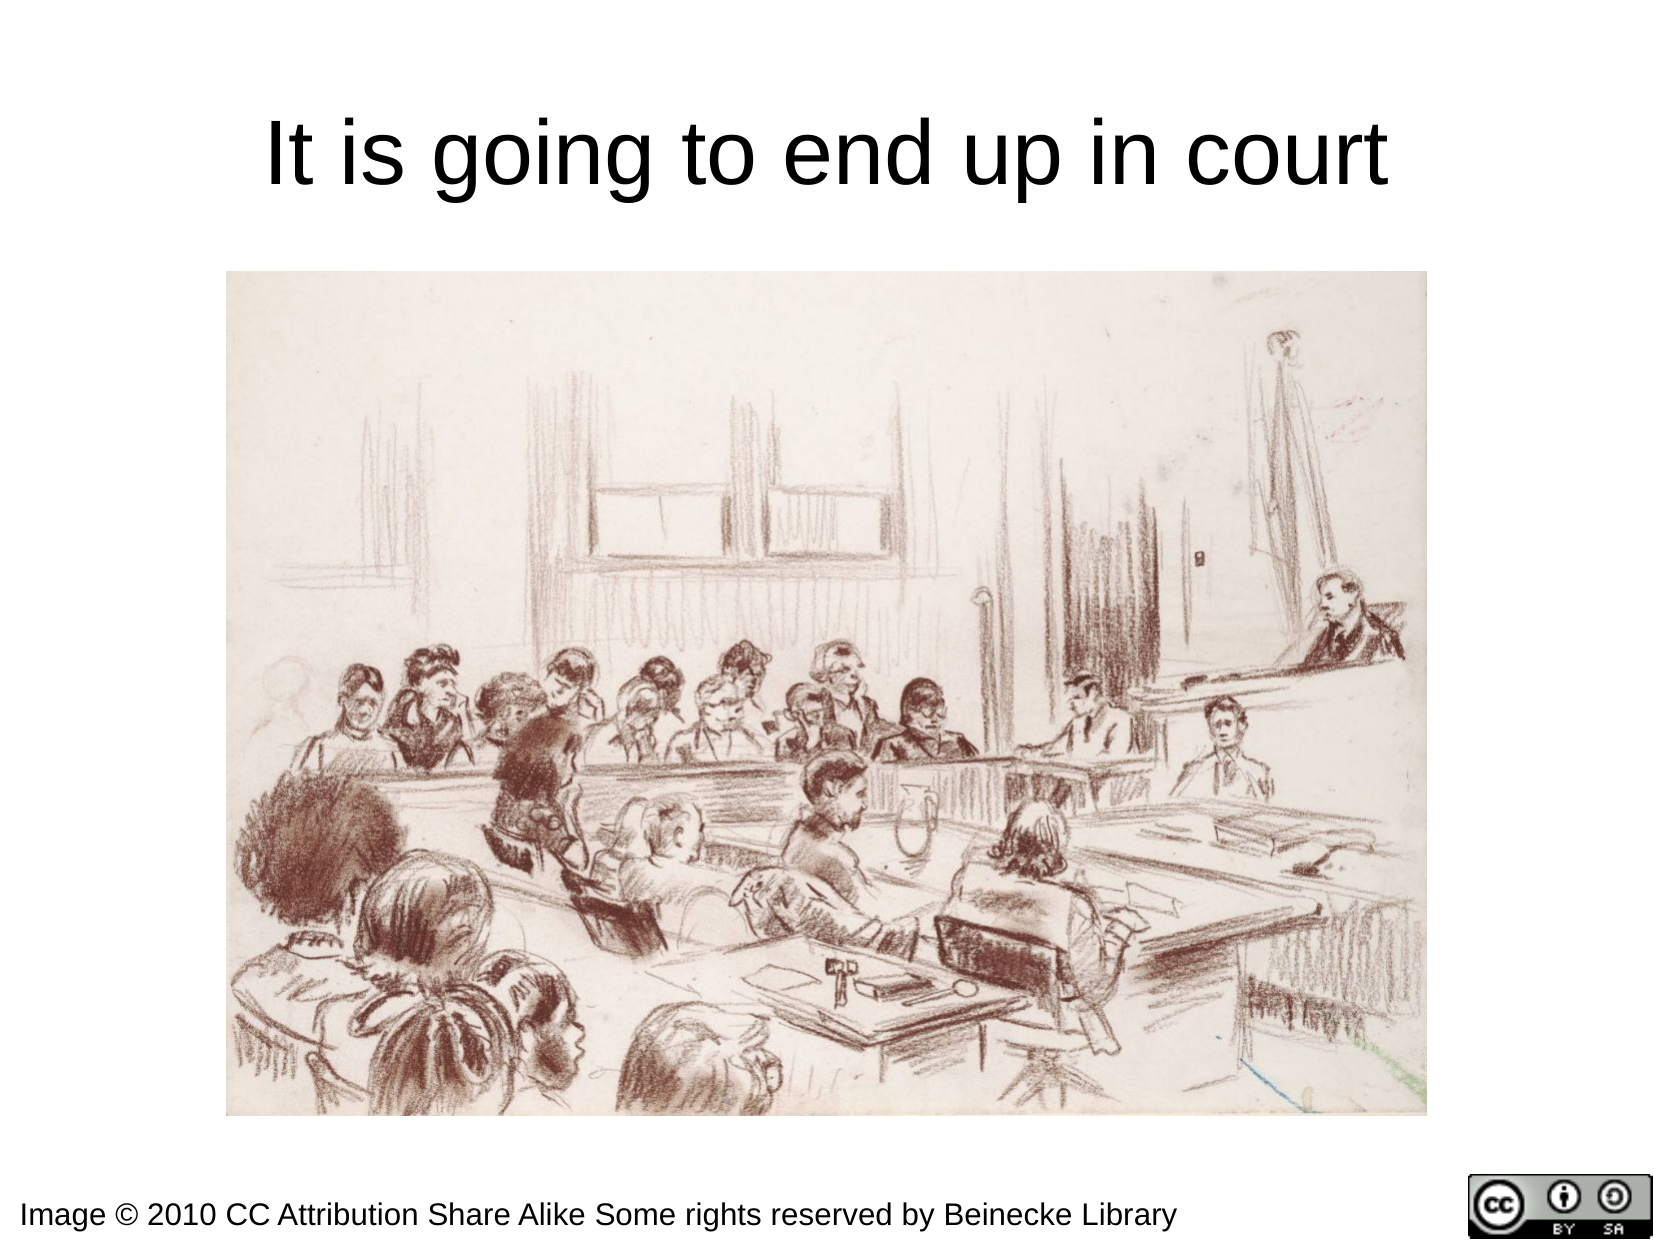

# It is going to end up in court
Image © 2010 CC Attribution Share Alike Some rights reserved by Beinecke Library